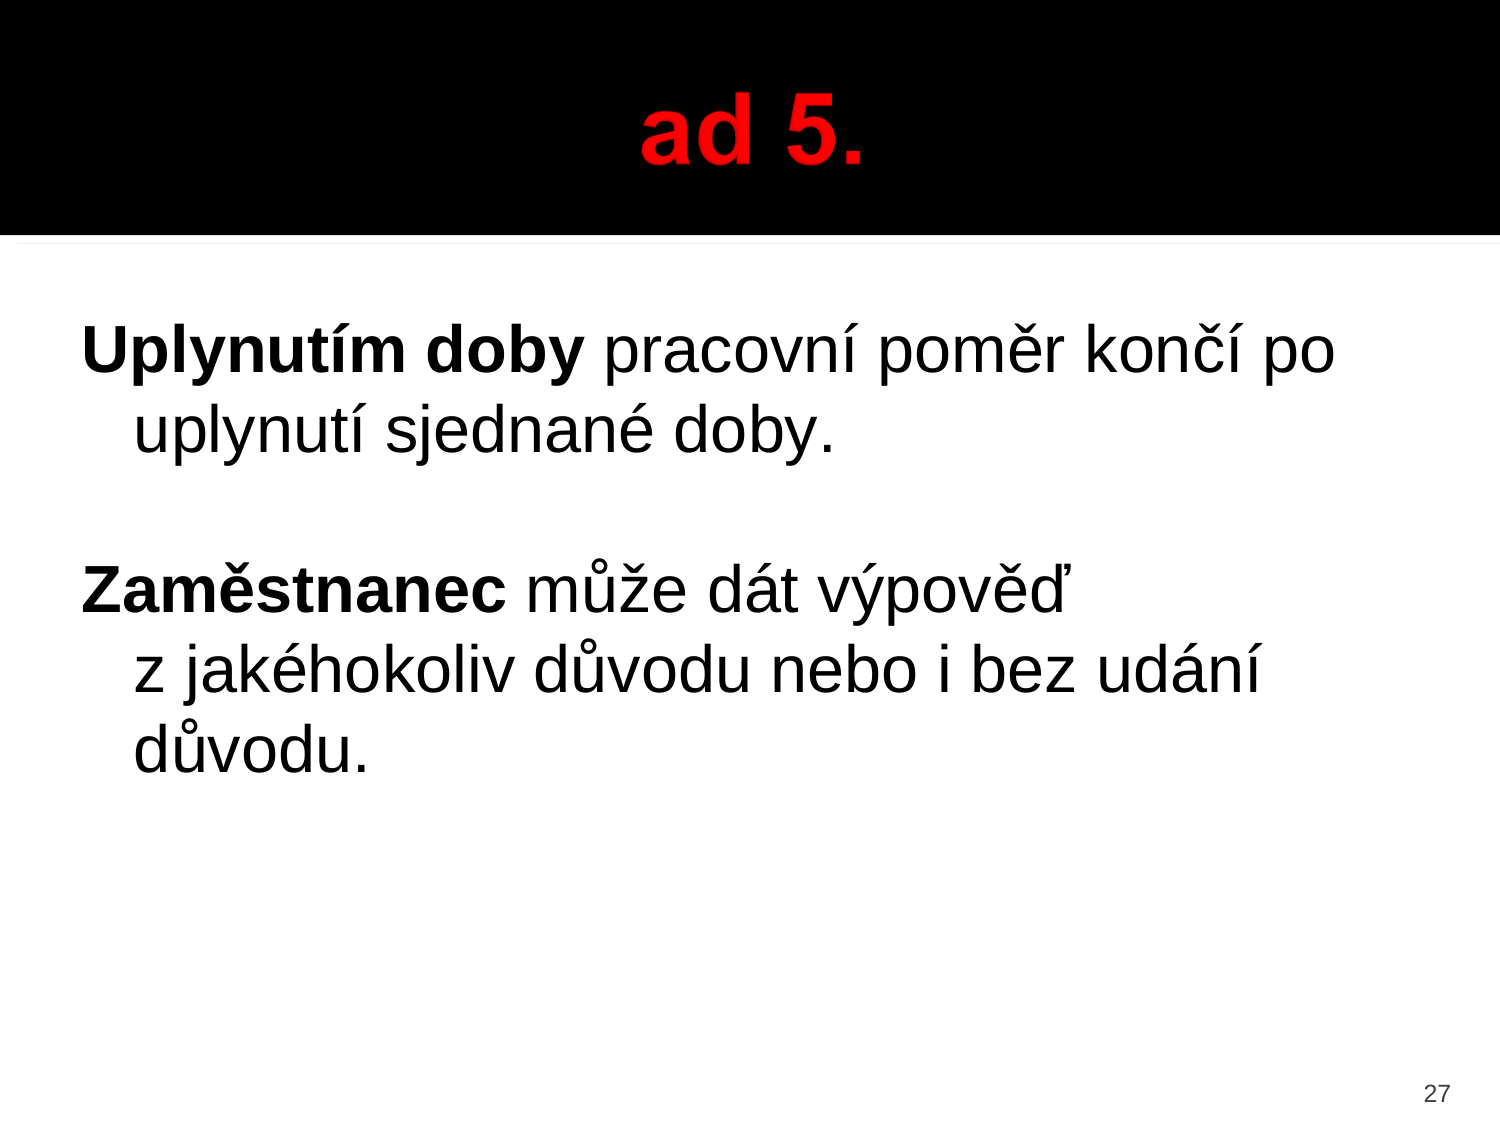

# Uplynutím doby pracovní poměr končí po uplynutí sjednané doby.
Zaměstnanec může dát výpověď
z jakéhokoliv důvodu nebo i bez udání důvodu.